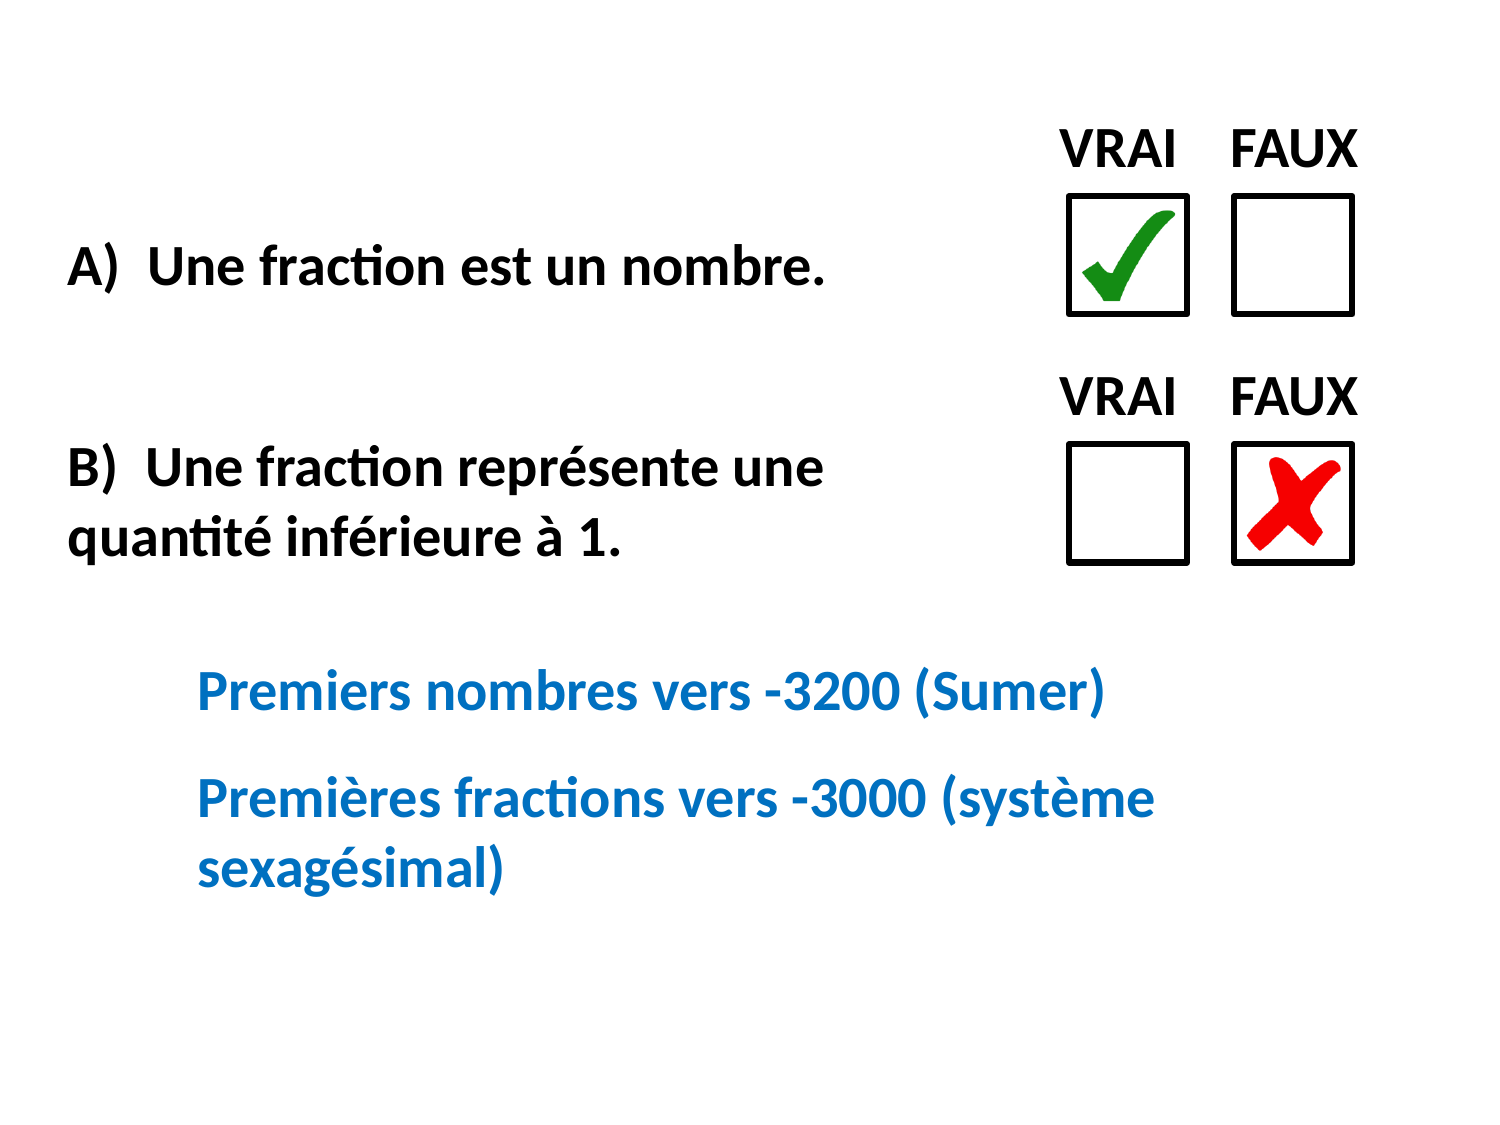

VRAI FAUX
A) Une fraction est un nombre.
VRAI FAUX
B) Une fraction représente une quantité inférieure à 1.
Premiers nombres vers -3200 (Sumer)
Premières fractions vers -3000 (système sexagésimal)